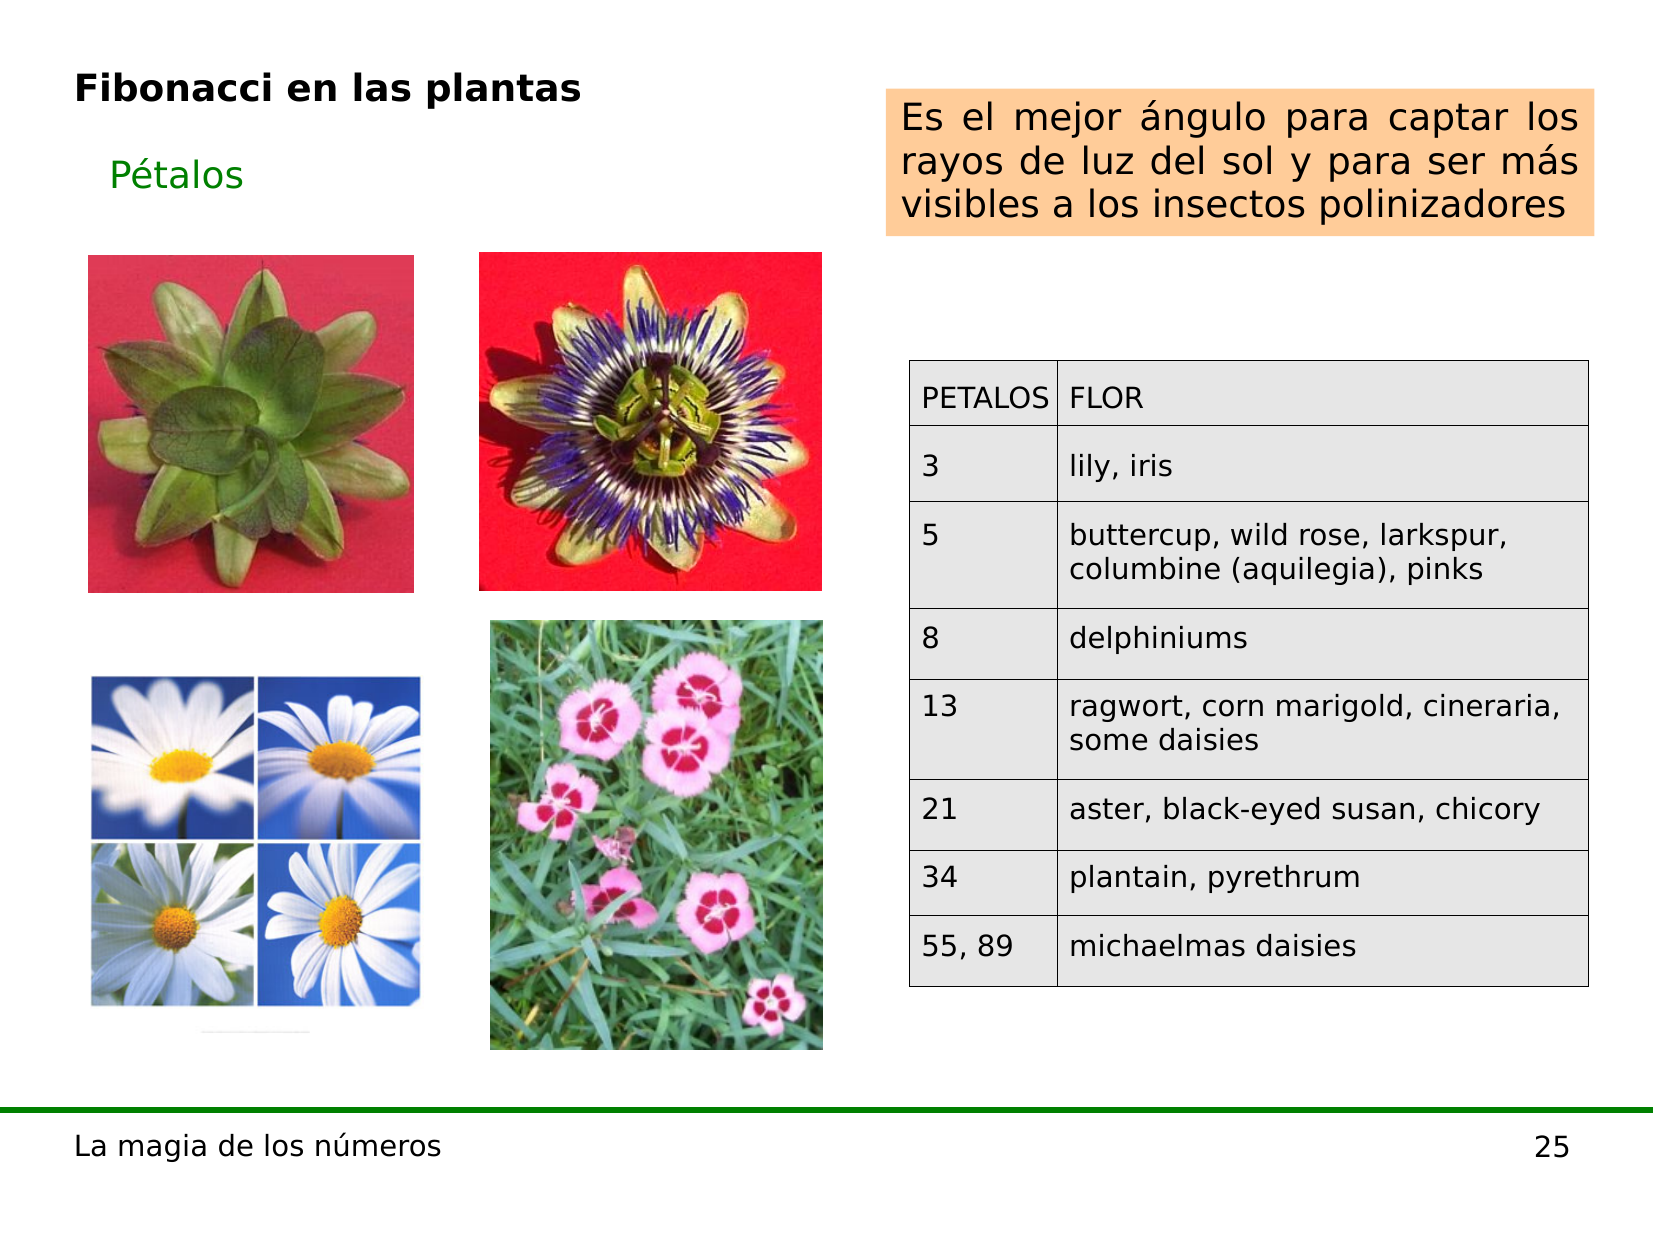

Fibonacci en las plantas
Pétalos
Es el mejor ángulo para captar los rayos de luz del sol y para ser más visibles a los insectos polinizadores
PETALOS	FLOR
3		lily, iris
5		buttercup, wild rose, larkspur,
		columbine (aquilegia), pinks
8		delphiniums
13		ragwort, corn marigold, cineraria,
		some daisies
21		aster, black-eyed susan, chicory
34		plantain, pyrethrum
55, 89	michaelmas daisies
La magia de los números
25